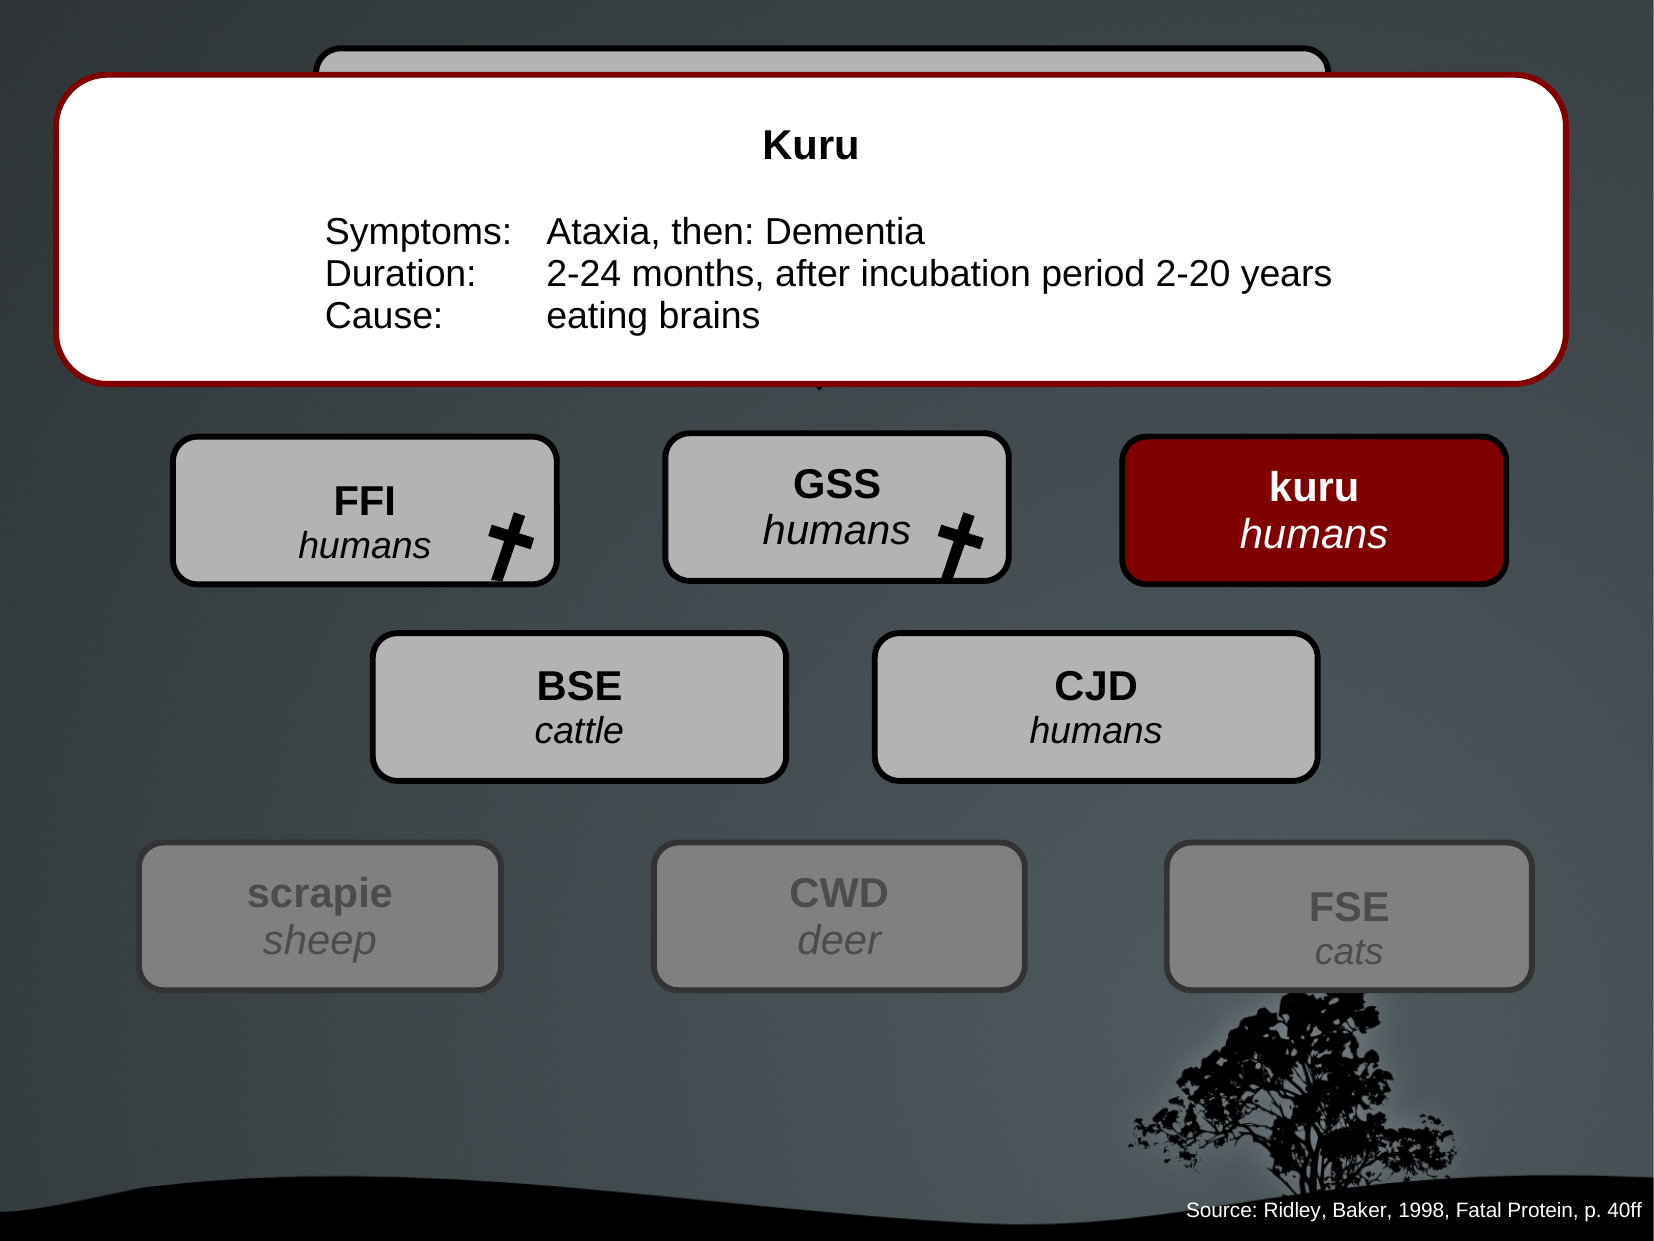

Kuru
Symptoms:	Ataxia, then: Dementia
Duration:	2-24 months, after incubation period 2-20 years
Cause:		eating brains
GSS
humans
kuru
humans
FFI
humans
BSE
cattle
CJD
humans
scrapie
sheep
CWD
deer
FSE
cats
Source: Ridley, Baker, 1998, Fatal Protein, p. 40ff